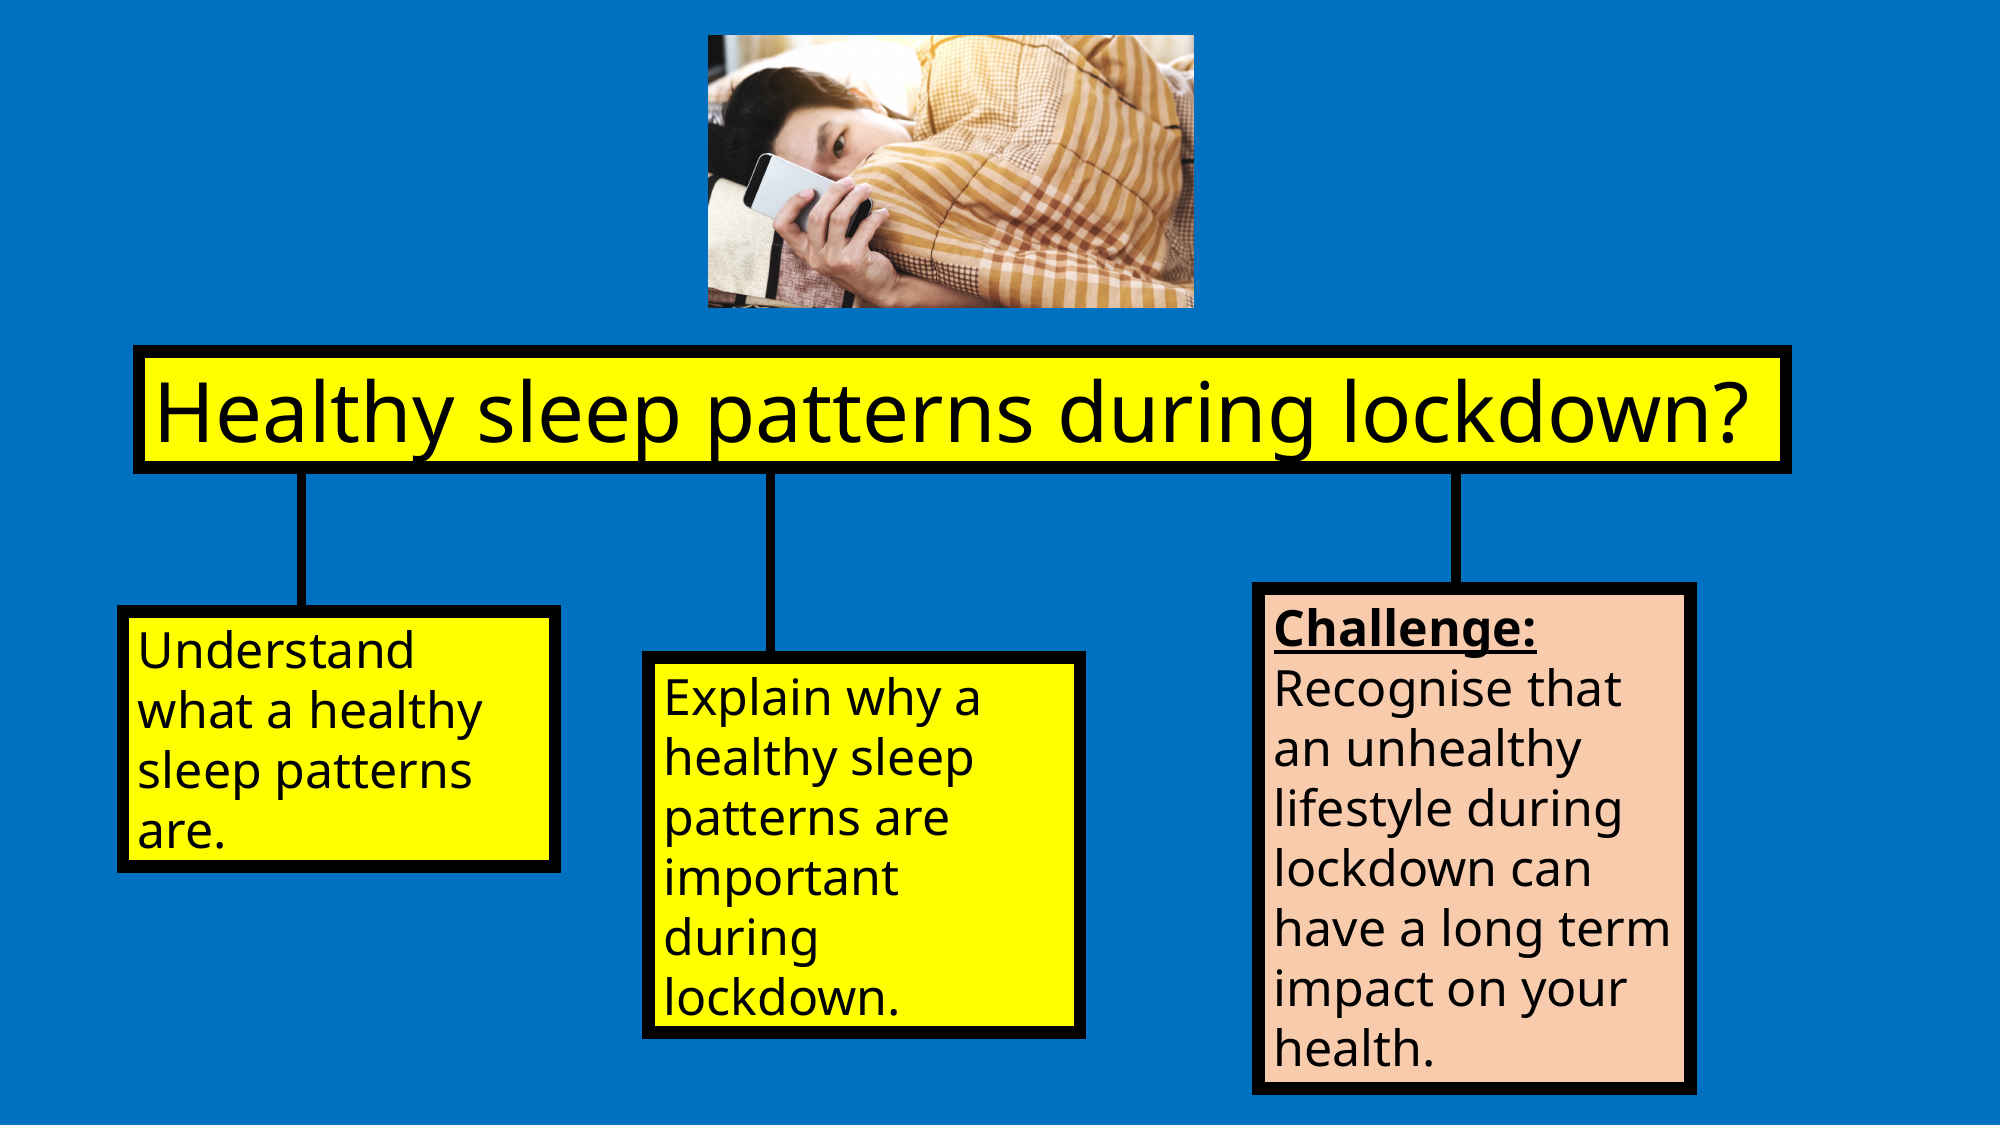

Healthy sleep patterns during lockdown?
Challenge:
Recognise that an unhealthy lifestyle during lockdown can have a long term impact on your health.
Understand what a healthy sleep patterns are.
Explain why a healthy sleep patterns are important during lockdown.